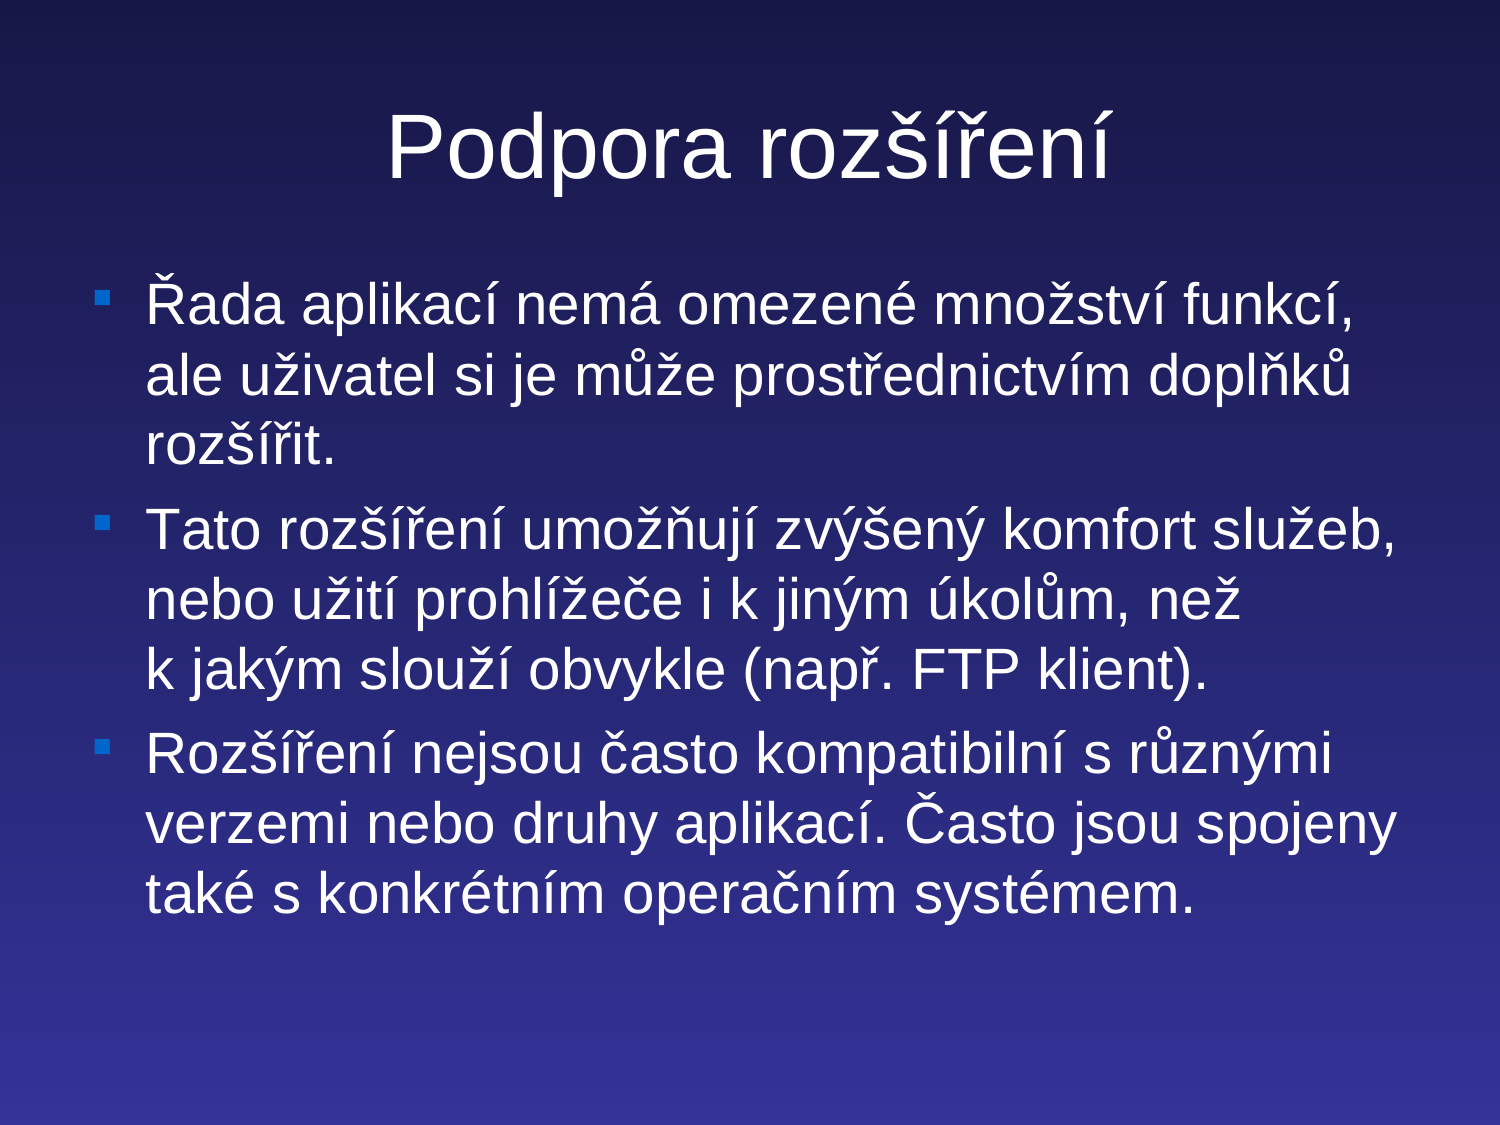

# Podpora rozšíření
Řada aplikací nemá omezené množství funkcí, ale uživatel si je může prostřednictvím doplňků rozšířit.
Tato rozšíření umožňují zvýšený komfort služeb, nebo užití prohlížeče i k jiným úkolům, než
k jakým slouží obvykle (např. FTP klient).
Rozšíření nejsou často kompatibilní s různými verzemi nebo druhy aplikací. Často jsou spojeny také s konkrétním operačním systémem.